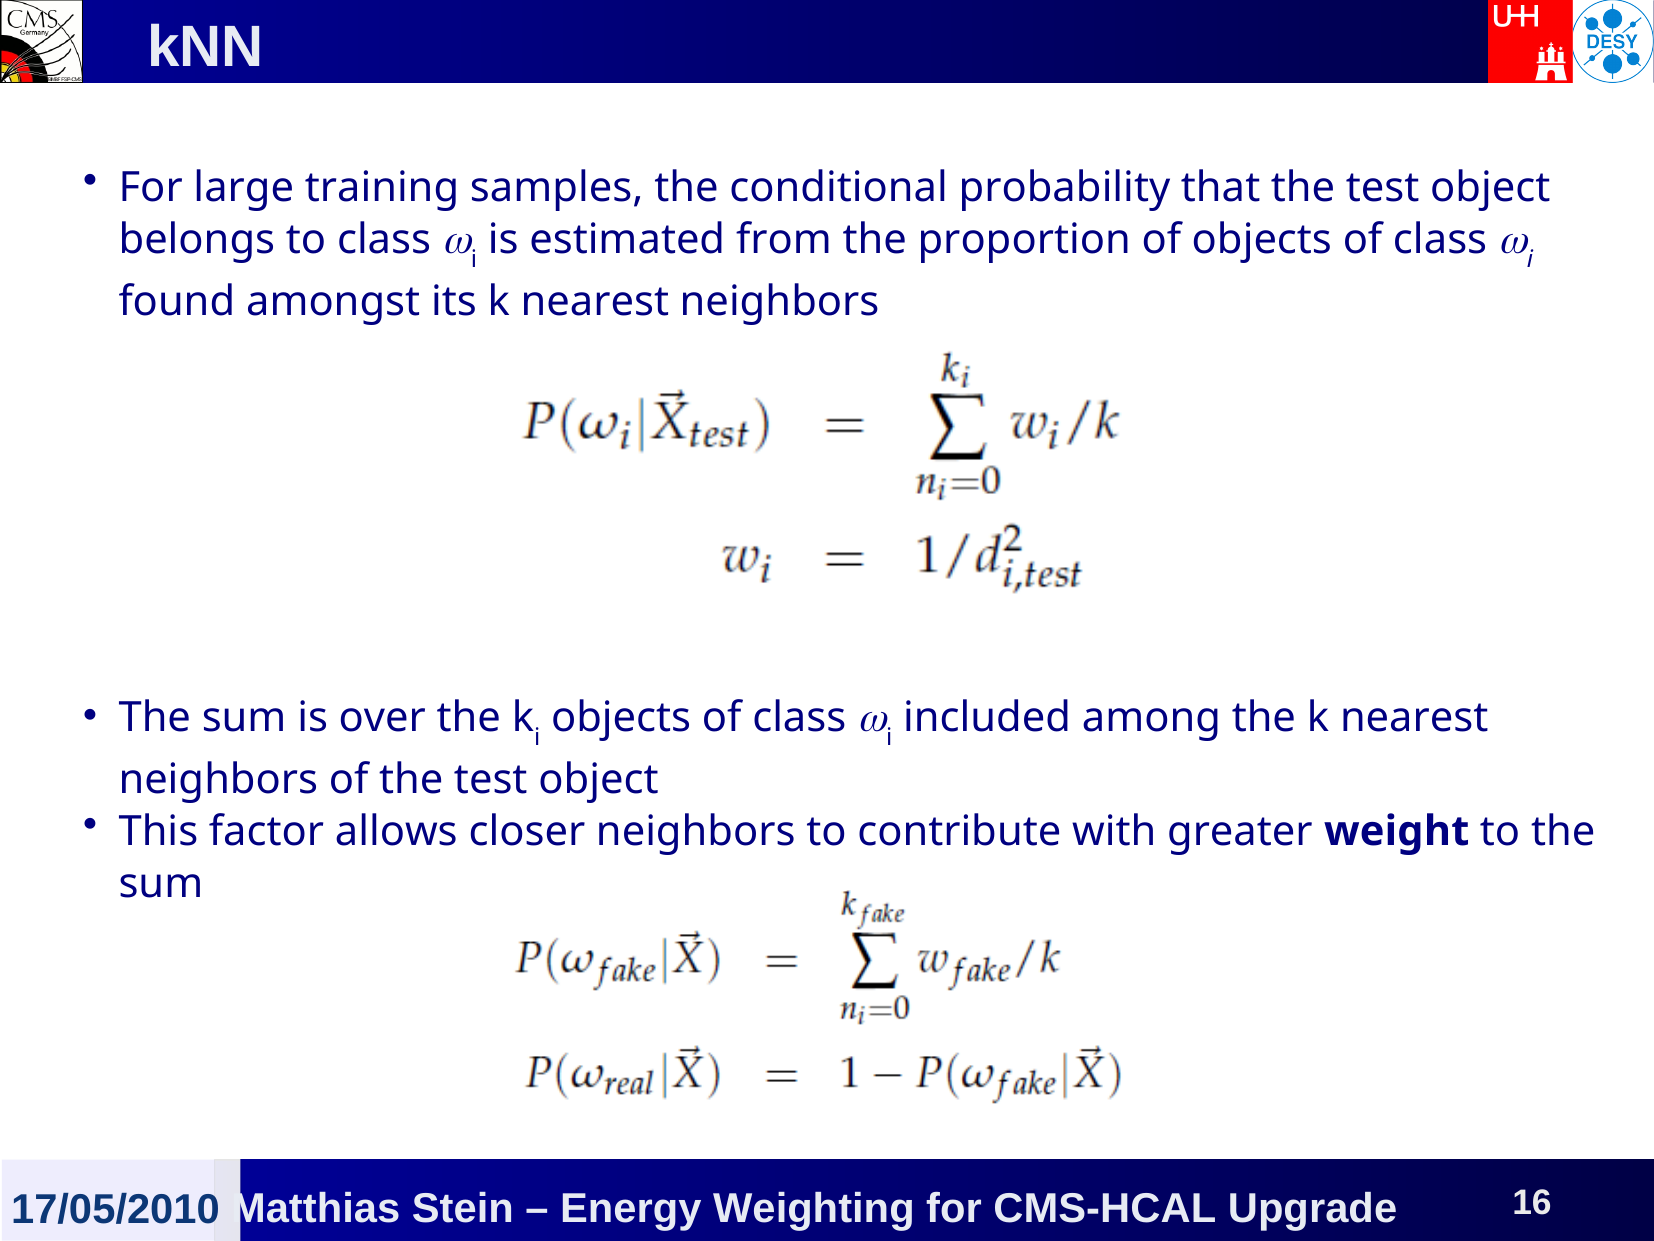

# kNN
For large training samples, the conditional probability that the test object belongs to class i is estimated from the proportion of objects of class i found amongst its k nearest neighbors
The sum is over the ki objects of class i included among the k nearest neighbors of the test object
This factor allows closer neighbors to contribute with greater weight to the sum